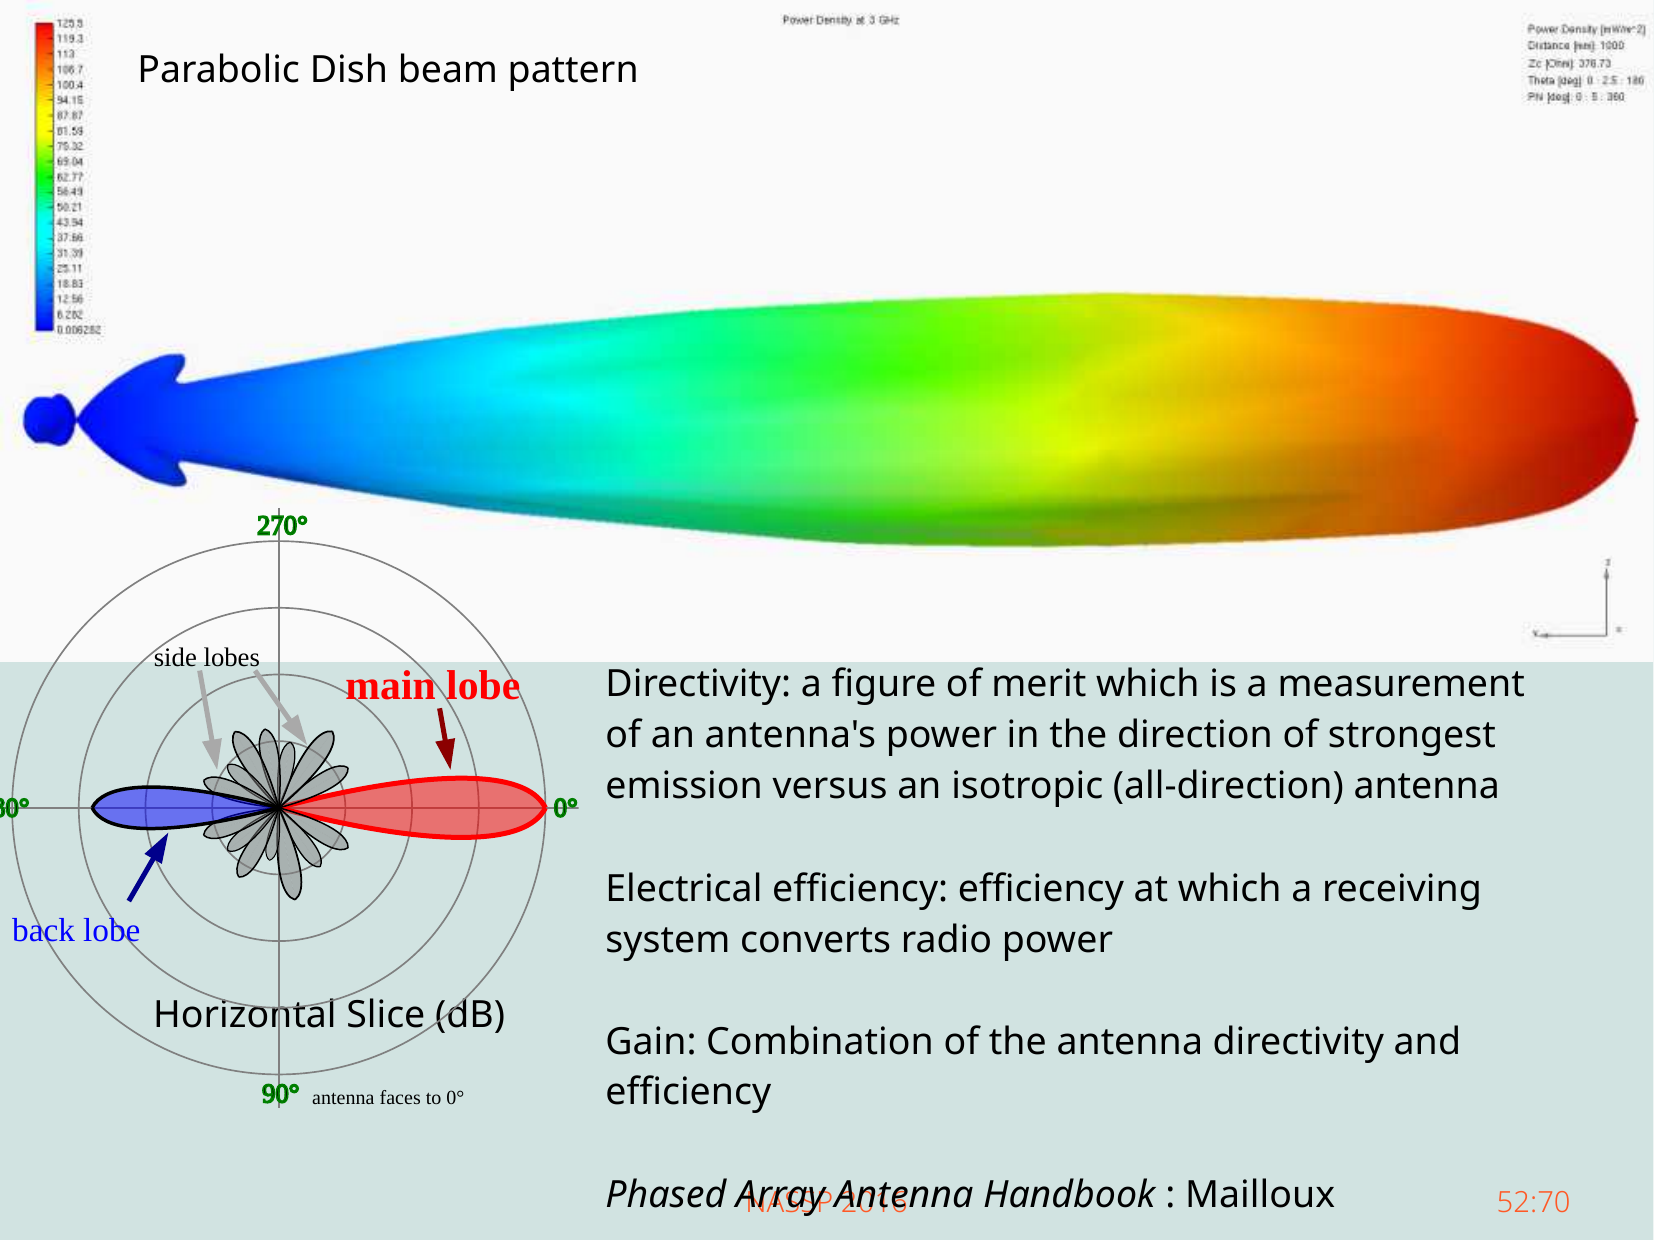

[Title of light page]
Parabolic Dish beam pattern
Directivity: a figure of merit which is a measurement
of an antenna's power in the direction of strongest
emission versus an isotropic (all-direction) antenna
Electrical efficiency: efficiency at which a receiving
system converts radio power
Gain: Combination of the antenna directivity and
efficiency
Phased Array Antenna Handbook : Mailloux
Horizontal Slice (dB)
NASSP 2016
52